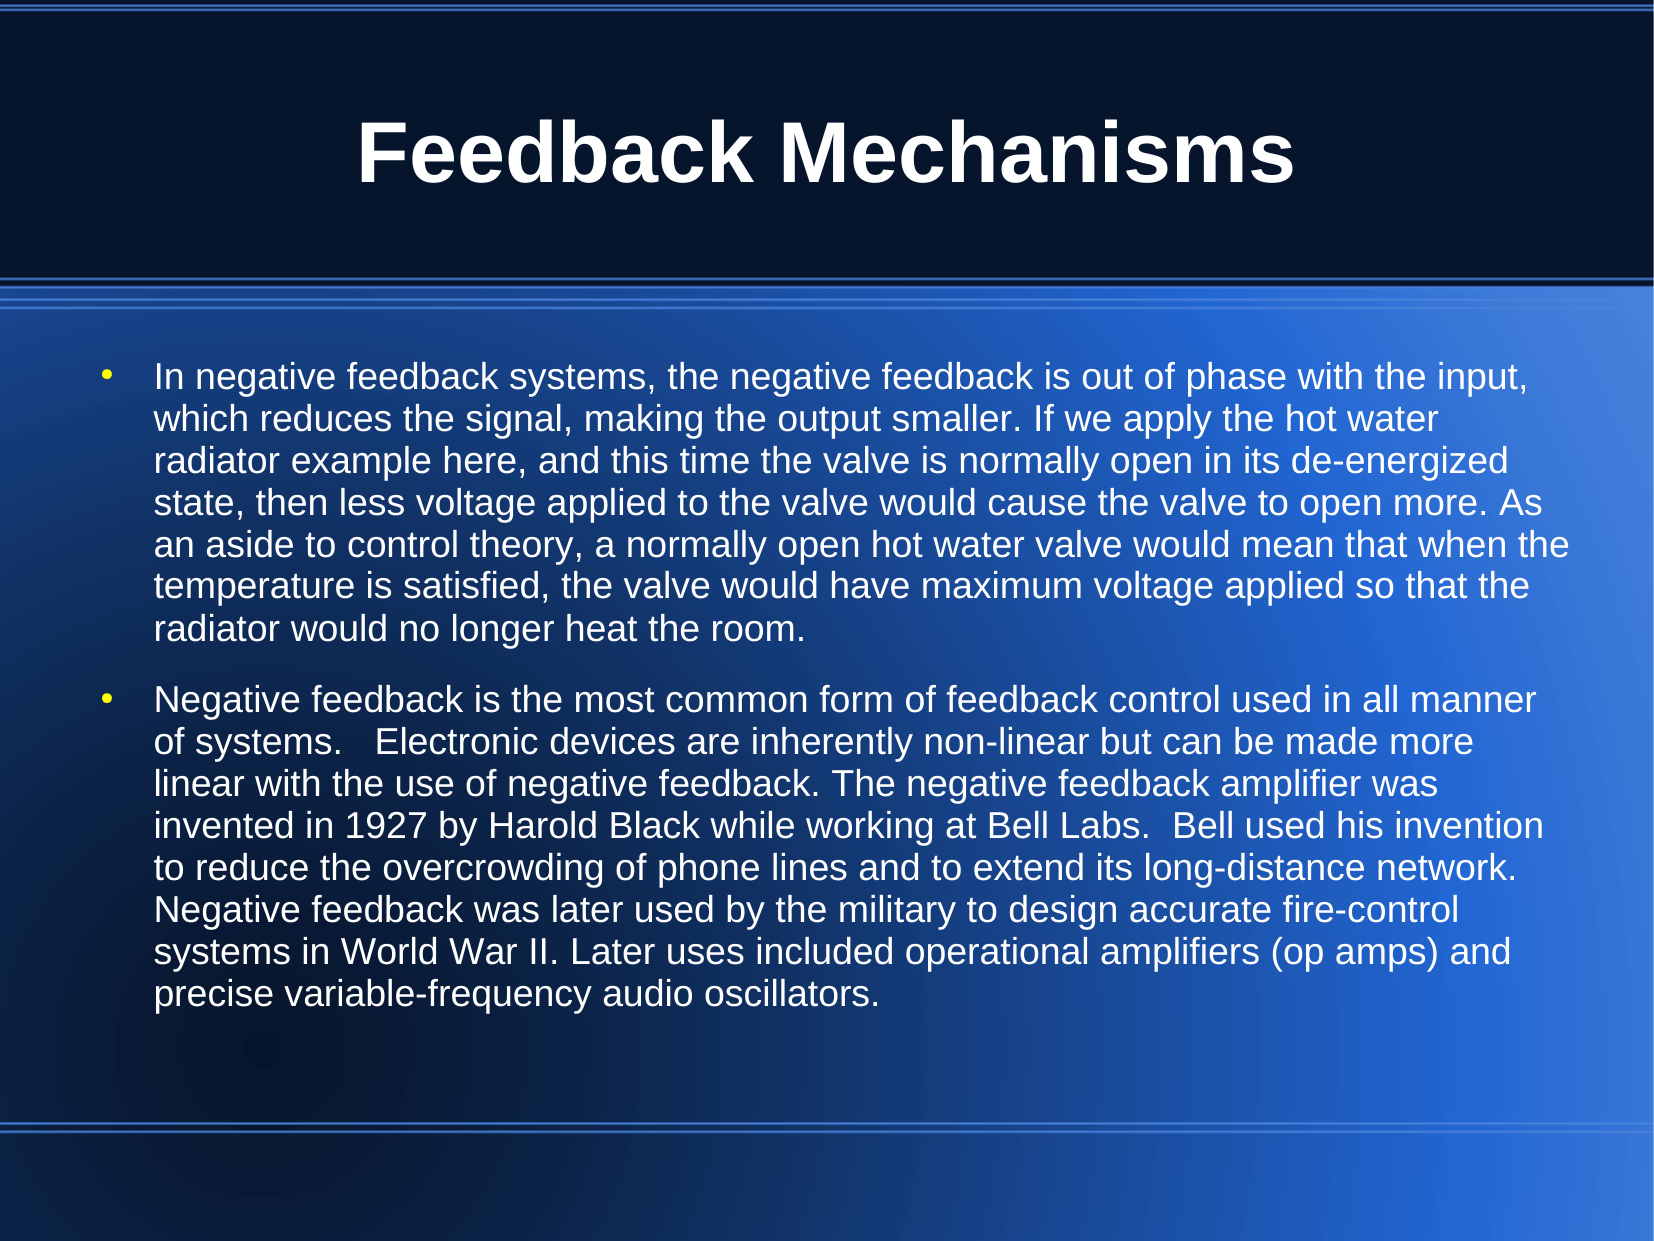

# Feedback Mechanisms
In negative feedback systems, the negative feedback is out of phase with the input, which reduces the signal, making the output smaller. If we apply the hot water radiator example here, and this time the valve is normally open in its de-energized state, then less voltage applied to the valve would cause the valve to open more. As an aside to control theory, a normally open hot water valve would mean that when the temperature is satisfied, the valve would have maximum voltage applied so that the radiator would no longer heat the room.
Negative feedback is the most common form of feedback control used in all manner of systems. Electronic devices are inherently non-linear but can be made more linear with the use of negative feedback. The negative feedback amplifier was invented in 1927 by Harold Black while working at Bell Labs. Bell used his invention to reduce the overcrowding of phone lines and to extend its long-distance network. Negative feedback was later used by the military to design accurate fire-control systems in World War II. Later uses included operational amplifiers (op amps) and precise variable-frequency audio oscillators.